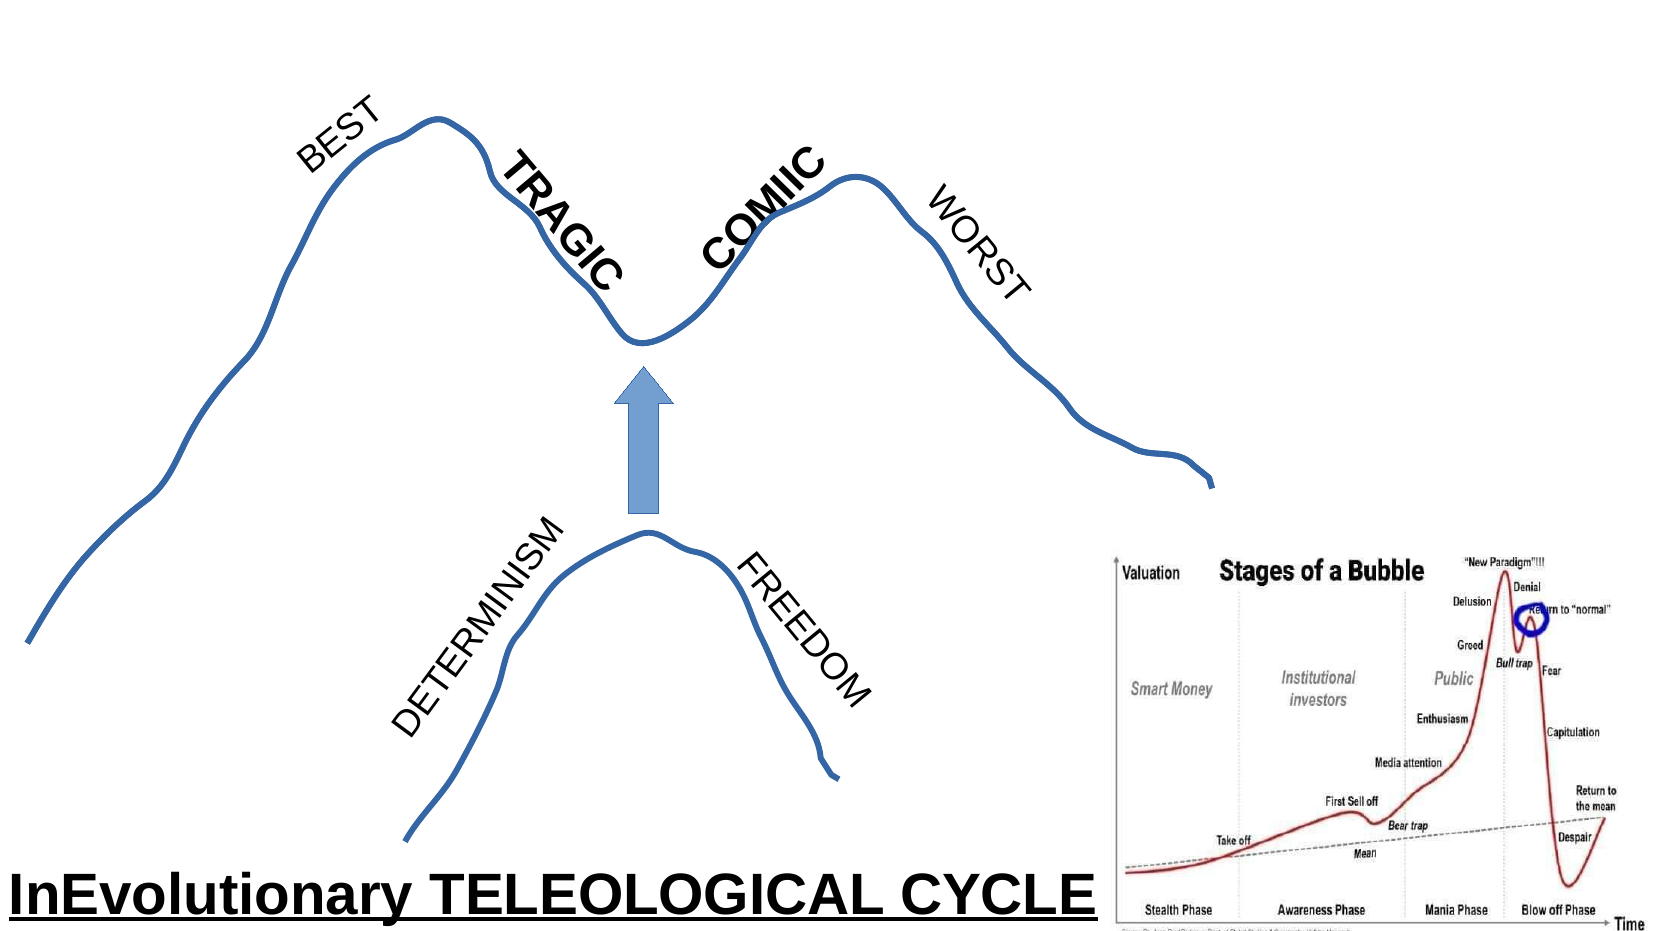

BEST
COMIIC
TRAGIC
WORST
DETERMINISM
FREEDOM
InEvolutionary TELEOLOGICAL CYCLE